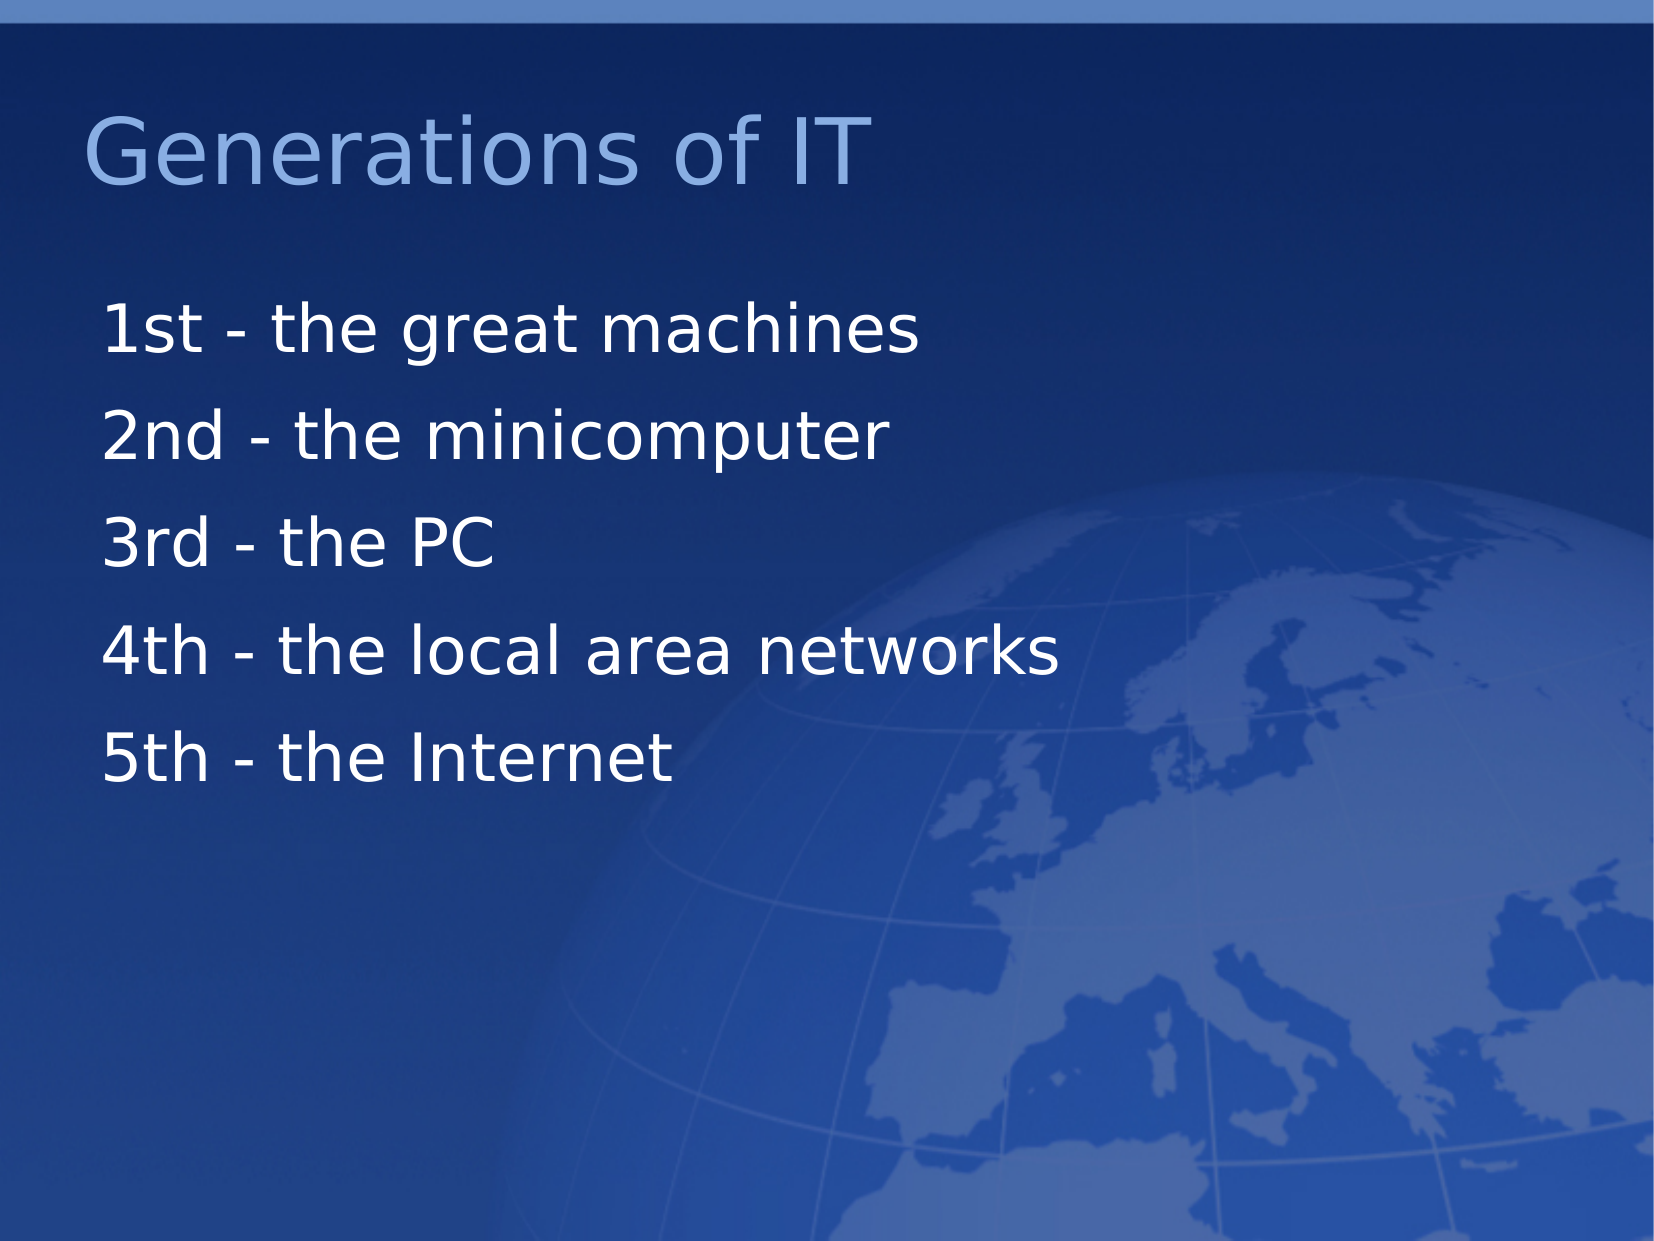

# Generations of IT
1st - the great machines
2nd - the minicomputer
3rd - the PC
4th - the local area networks
5th - the Internet